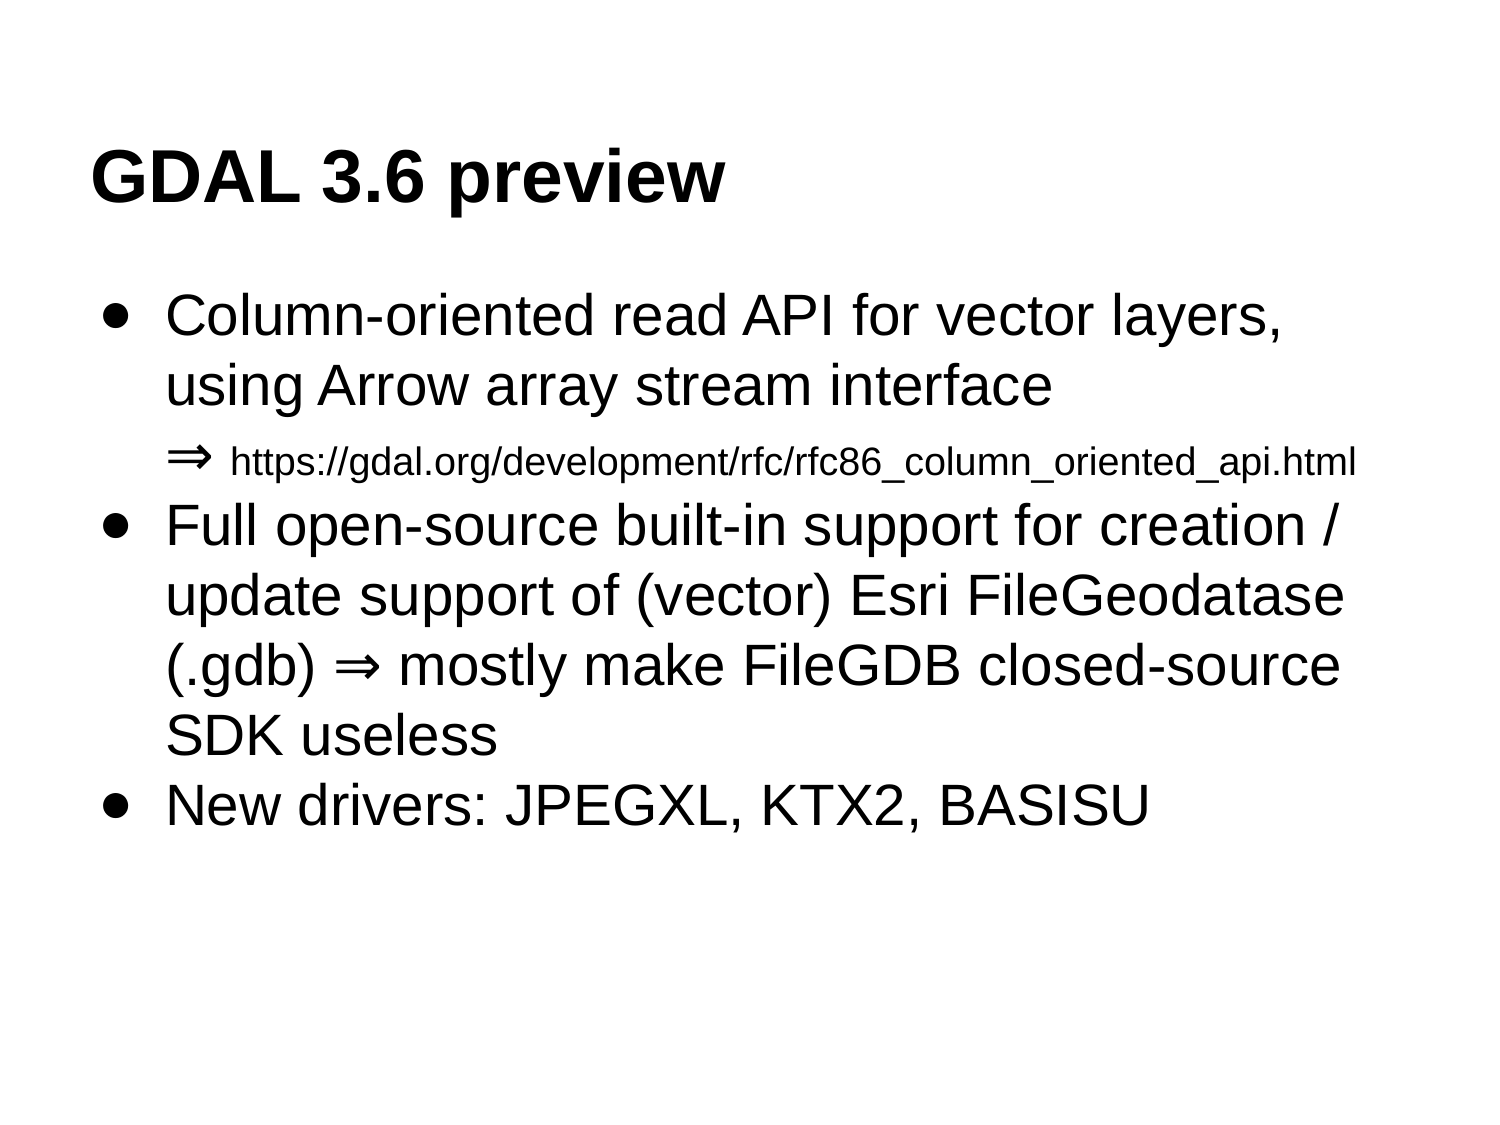

# GDAL 3.6 preview
Column-oriented read API for vector layers, using Arrow array stream interface
⇒ https://gdal.org/development/rfc/rfc86_column_oriented_api.html
Full open-source built-in support for creation / update support of (vector) Esri FileGeodatase (.gdb) ⇒ mostly make FileGDB closed-source SDK useless
New drivers: JPEGXL, KTX2, BASISU